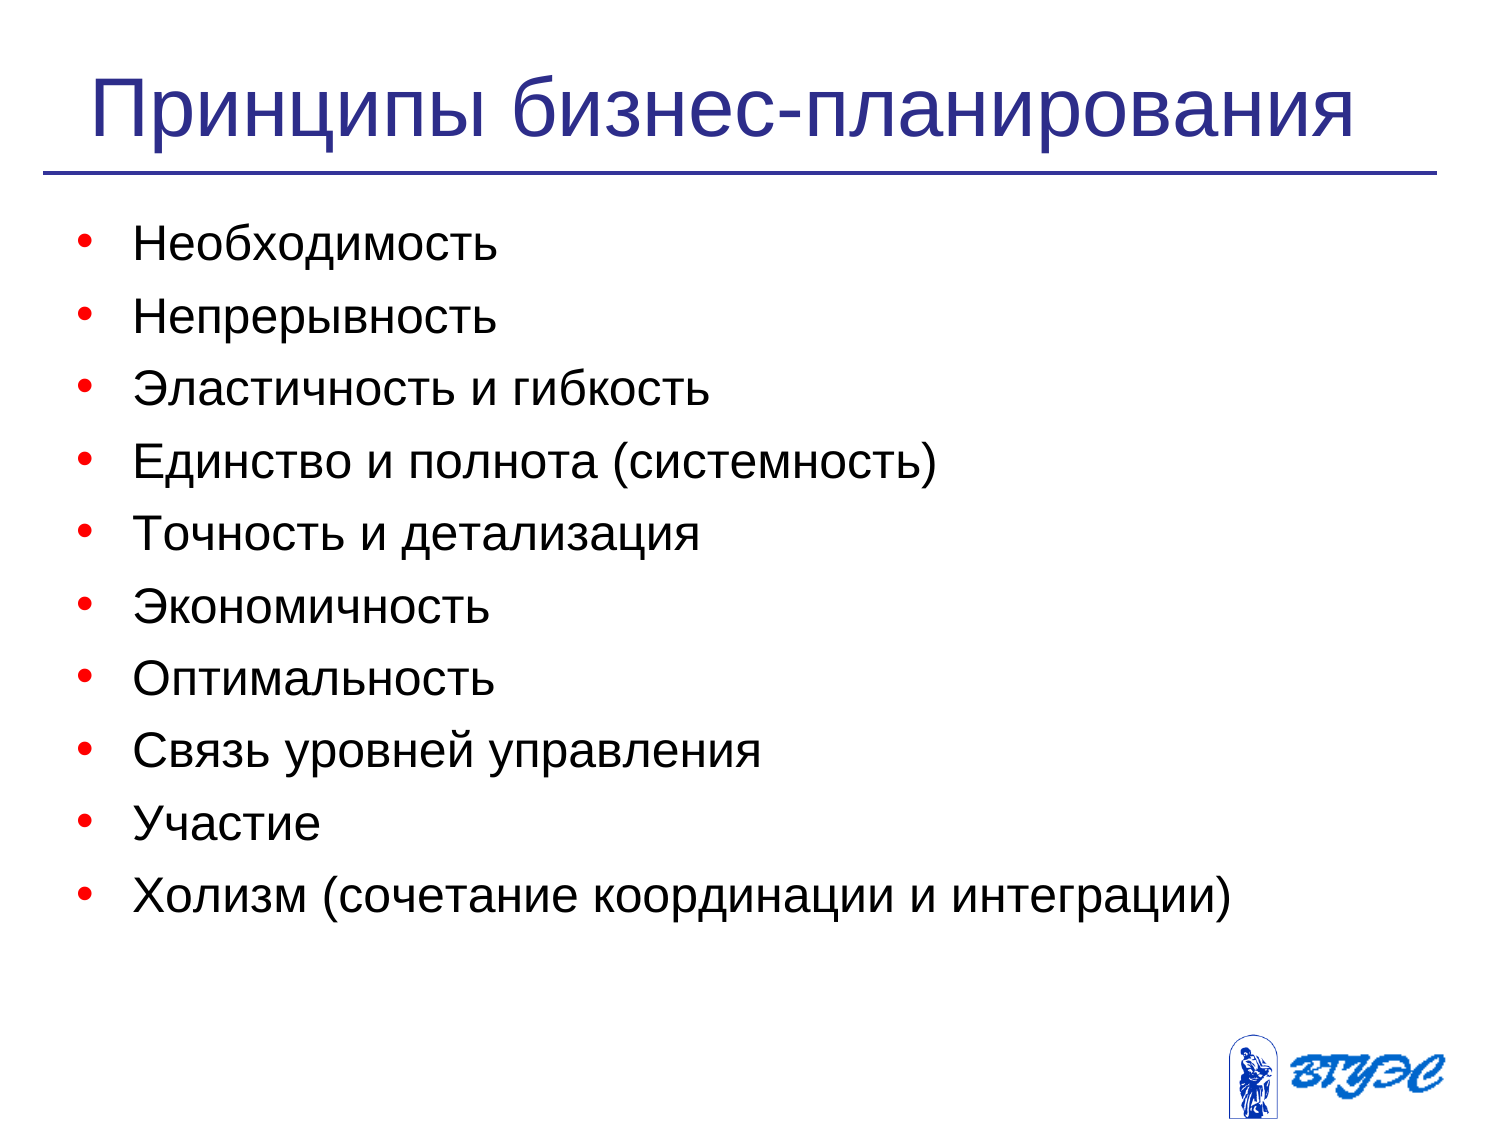

Принципы бизнес-планирования
# Необходимость
Непрерывность
Эластичность и гибкость
Единство и полнота (системность)
Точность и детализация
Экономичность
Оптимальность
Связь уровней управления
Участие
Холизм (сочетание координации и интеграции)